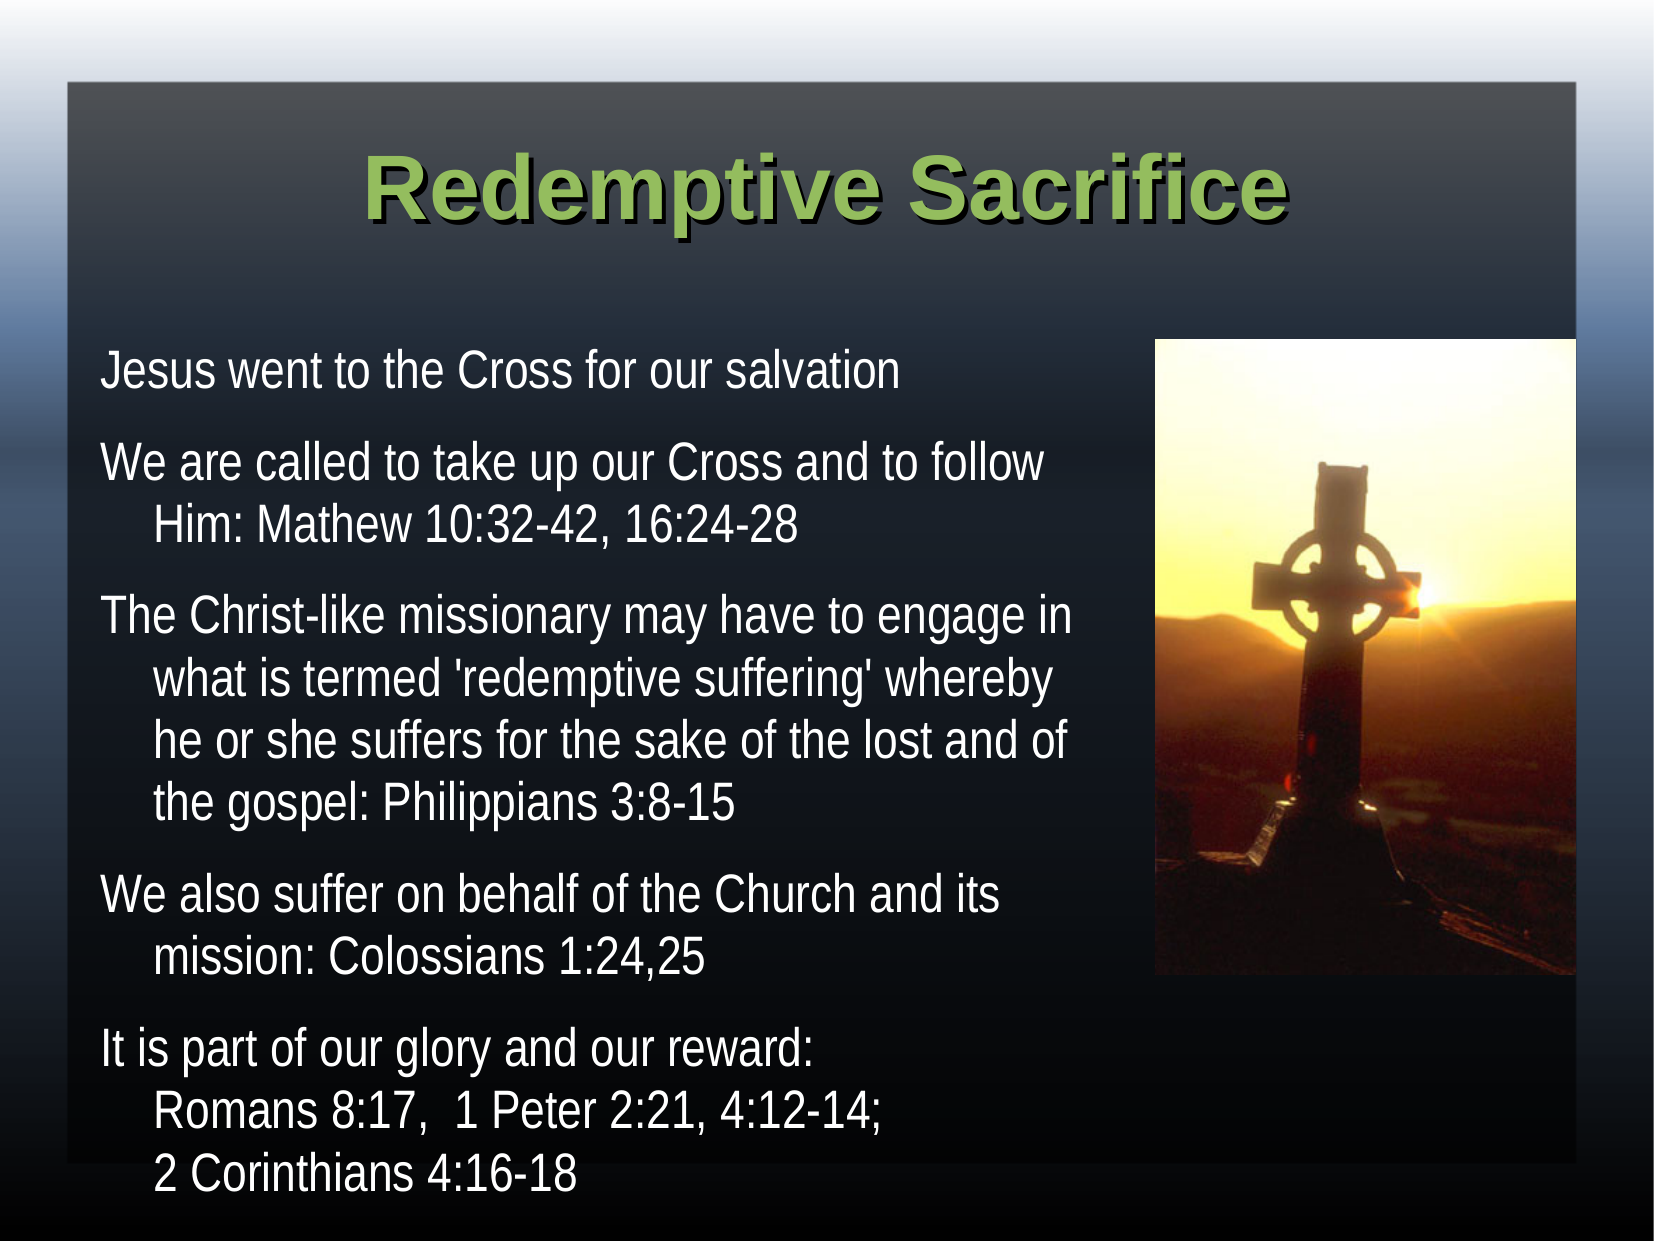

# Redemptive Sacrifice
Jesus went to the Cross for our salvation
We are called to take up our Cross and to follow Him: Mathew 10:32-42, 16:24-28
The Christ-like missionary may have to engage in what is termed 'redemptive suffering' whereby he or she suffers for the sake of the lost and of the gospel: Philippians 3:8-15
We also suffer on behalf of the Church and its mission: Colossians 1:24,25
It is part of our glory and our reward:
Romans 8:17, 1 Peter 2:21, 4:12-14;
2 Corinthians 4:16-18